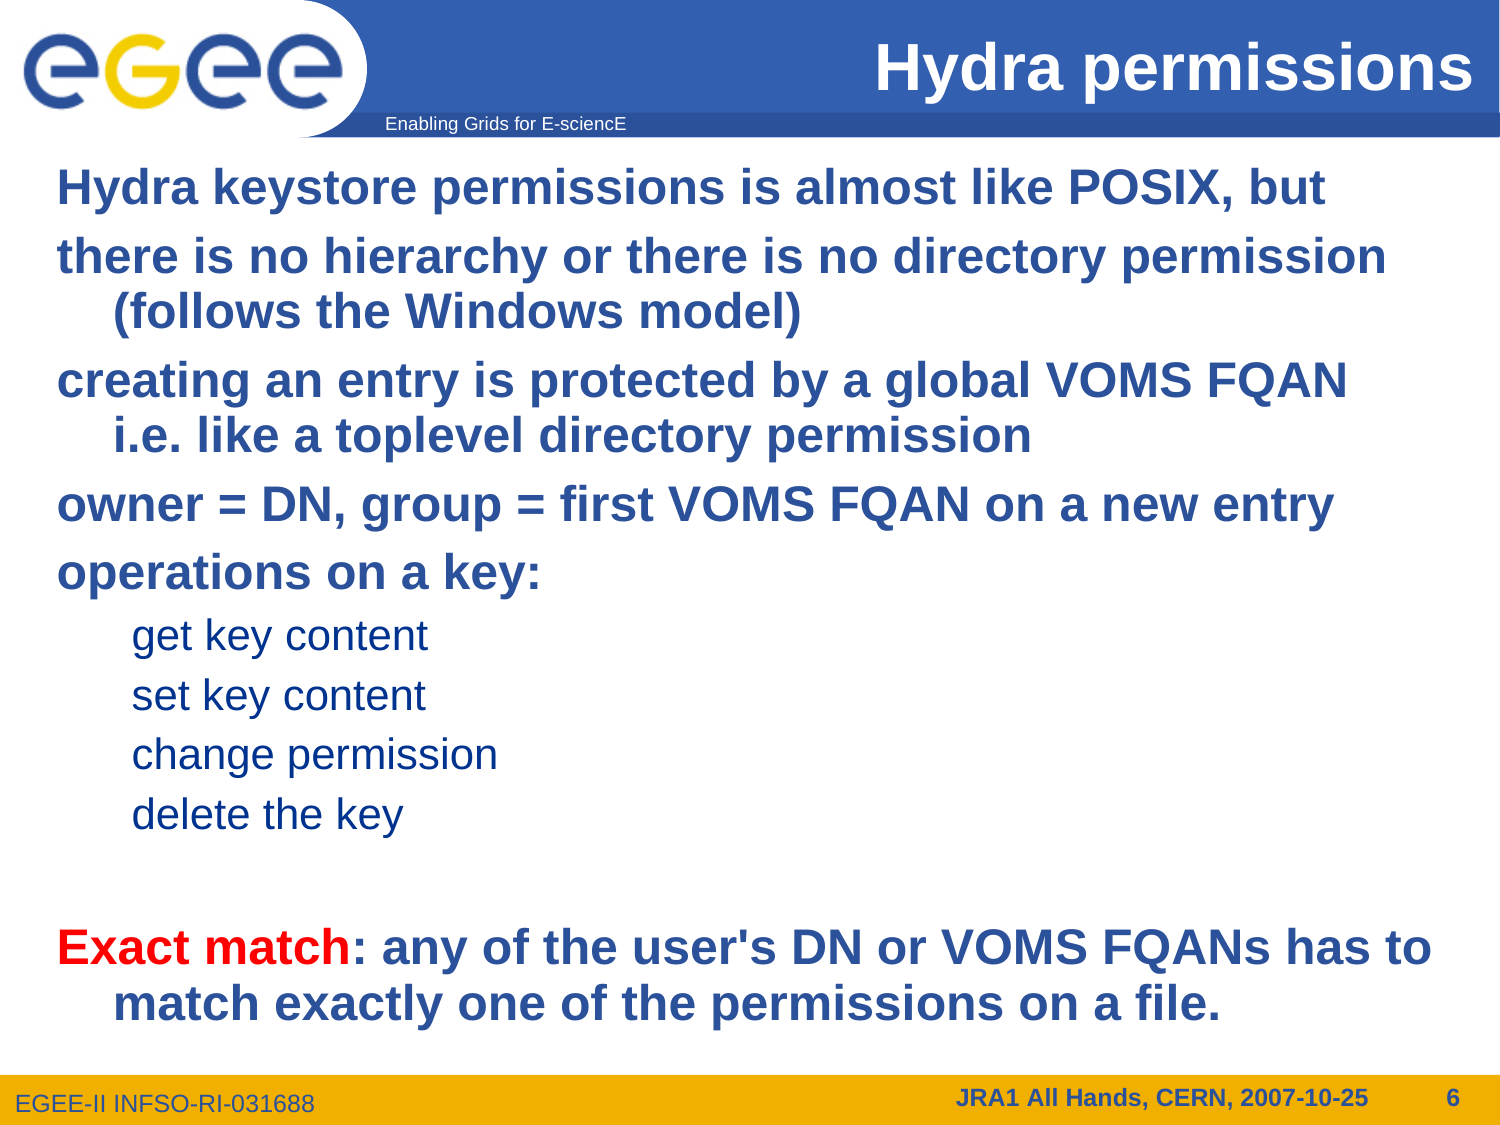

# Hydra permissions
Hydra keystore permissions is almost like POSIX, but
there is no hierarchy or there is no directory permission
(follows the Windows model)
creating an entry is protected by a global VOMS FQAN
i.e. like a toplevel directory permission
owner = DN, group = first VOMS FQAN on a new entry
operations on a key:
get key content
set key content
change permission
delete the key
Exact match: any of the user's DN or VOMS FQANs has to match exactly one of the permissions on a file.
JRA1 All Hands, CERN, 2007-10-25
6